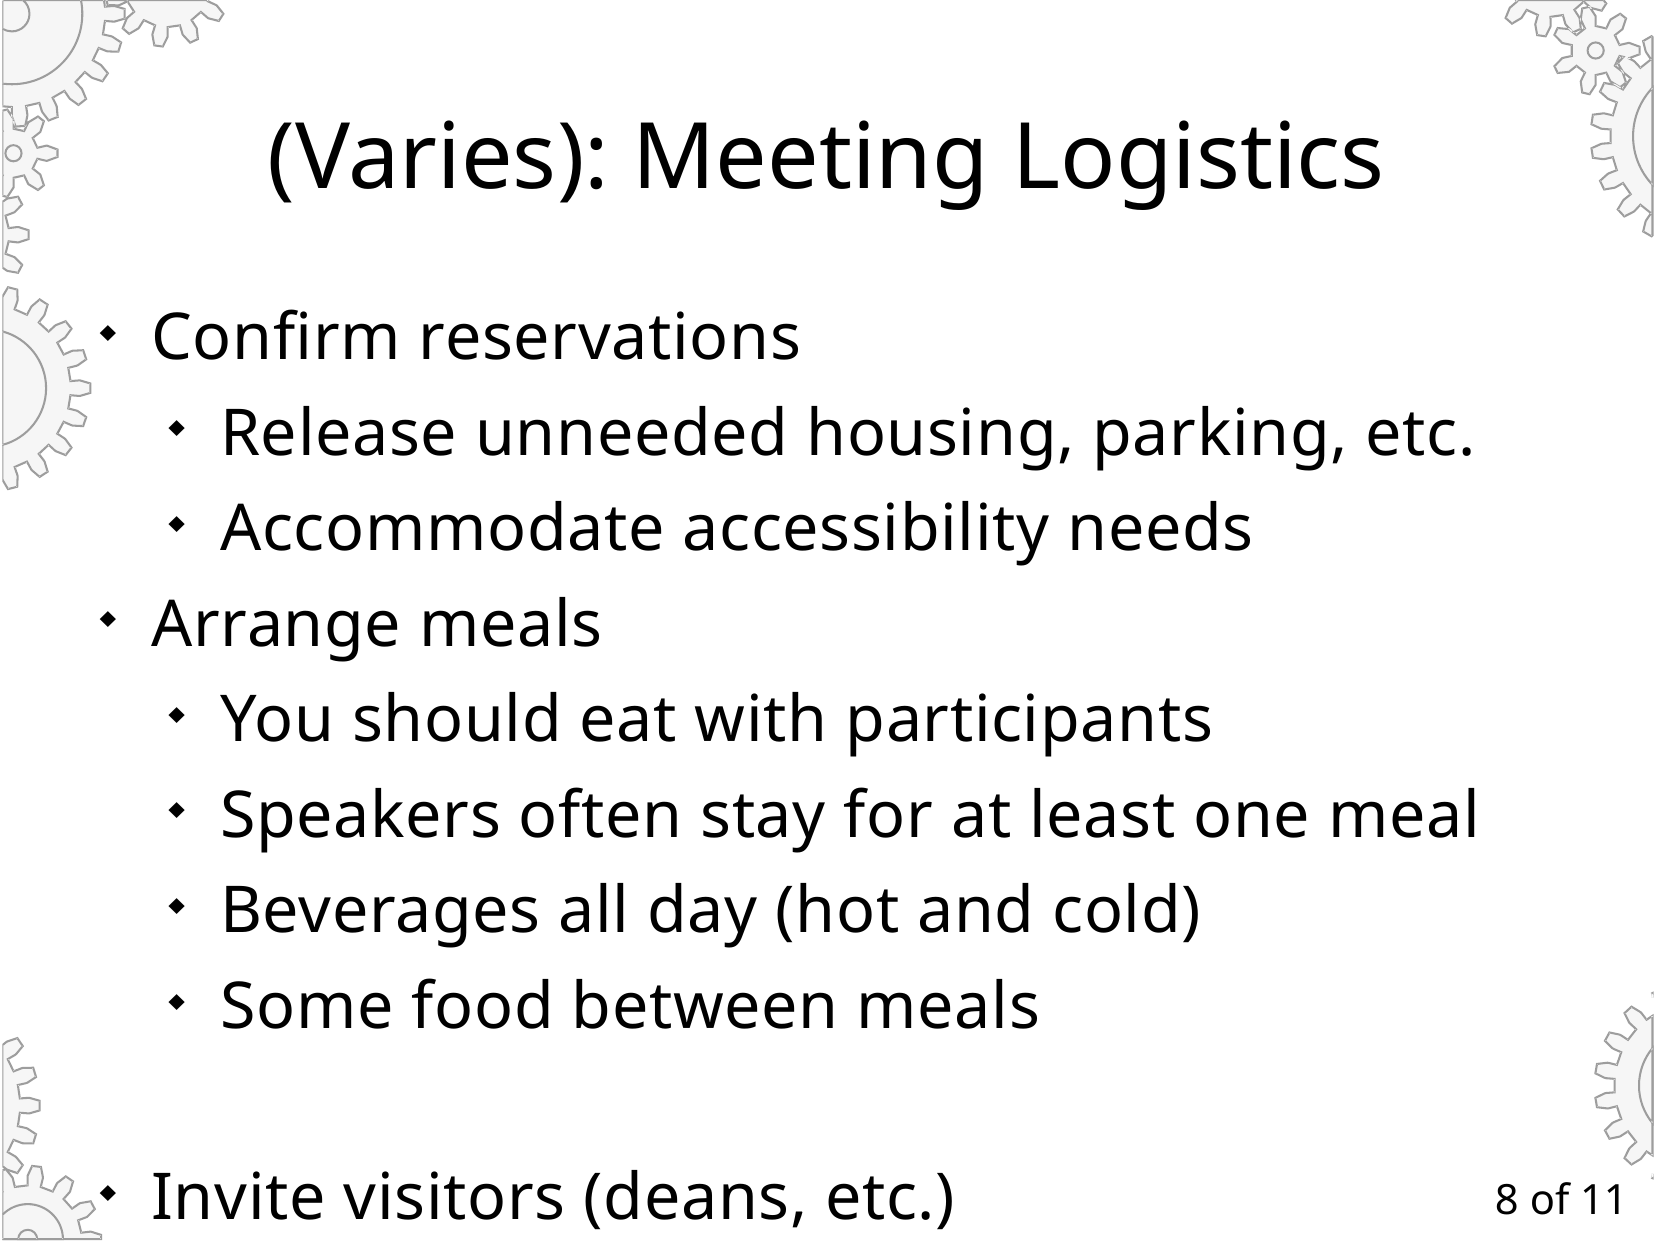

# (Varies): Meeting Logistics
Confirm reservations
Release unneeded housing, parking, etc.
Accommodate accessibility needs
Arrange meals
You should eat with participants
Speakers often stay for at least one meal
Beverages all day (hot and cold)
Some food between meals
Invite visitors (deans, etc.)